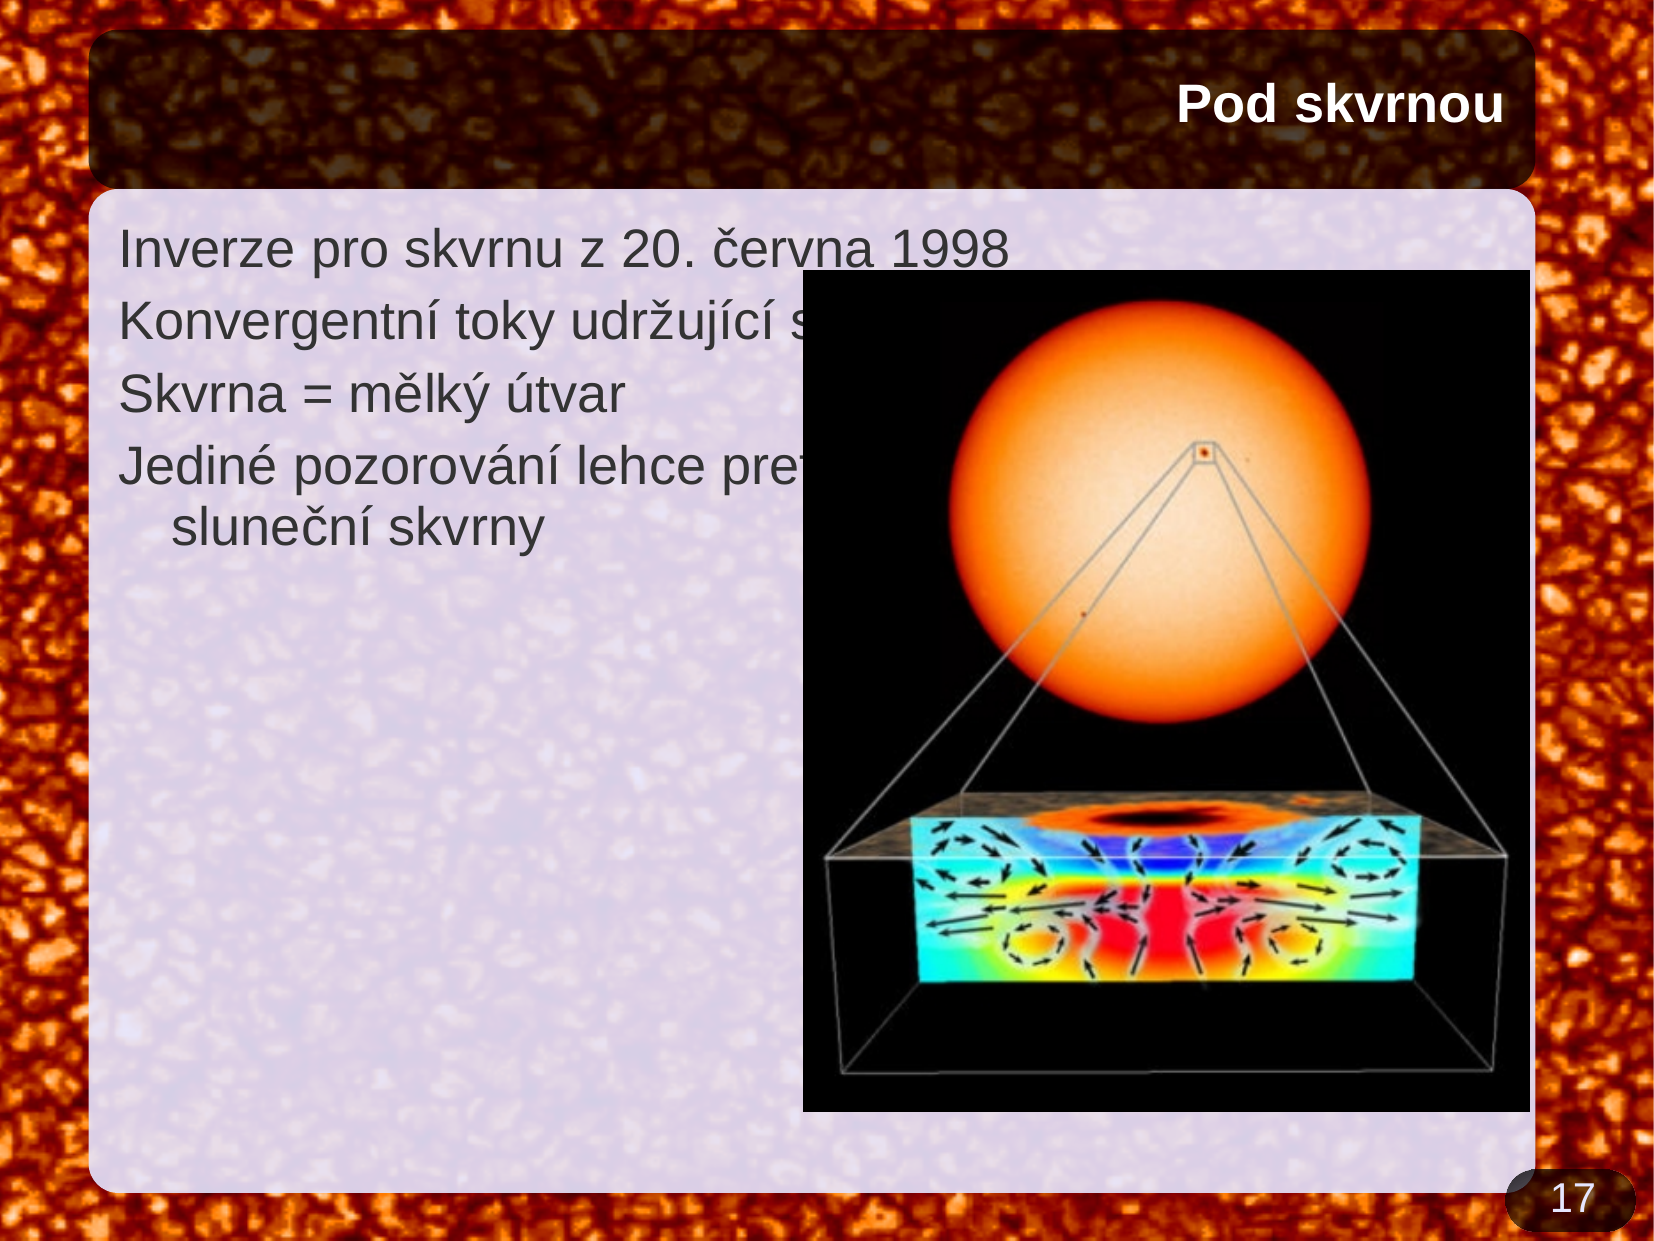

# Pod skvrnou
Inverze pro skvrnu z 20. června 1998
Konvergentní toky udržující skvrnu stabilní
Skvrna = mělký útvar
Jediné pozorování lehce preferující svazkový model sluneční skvrny